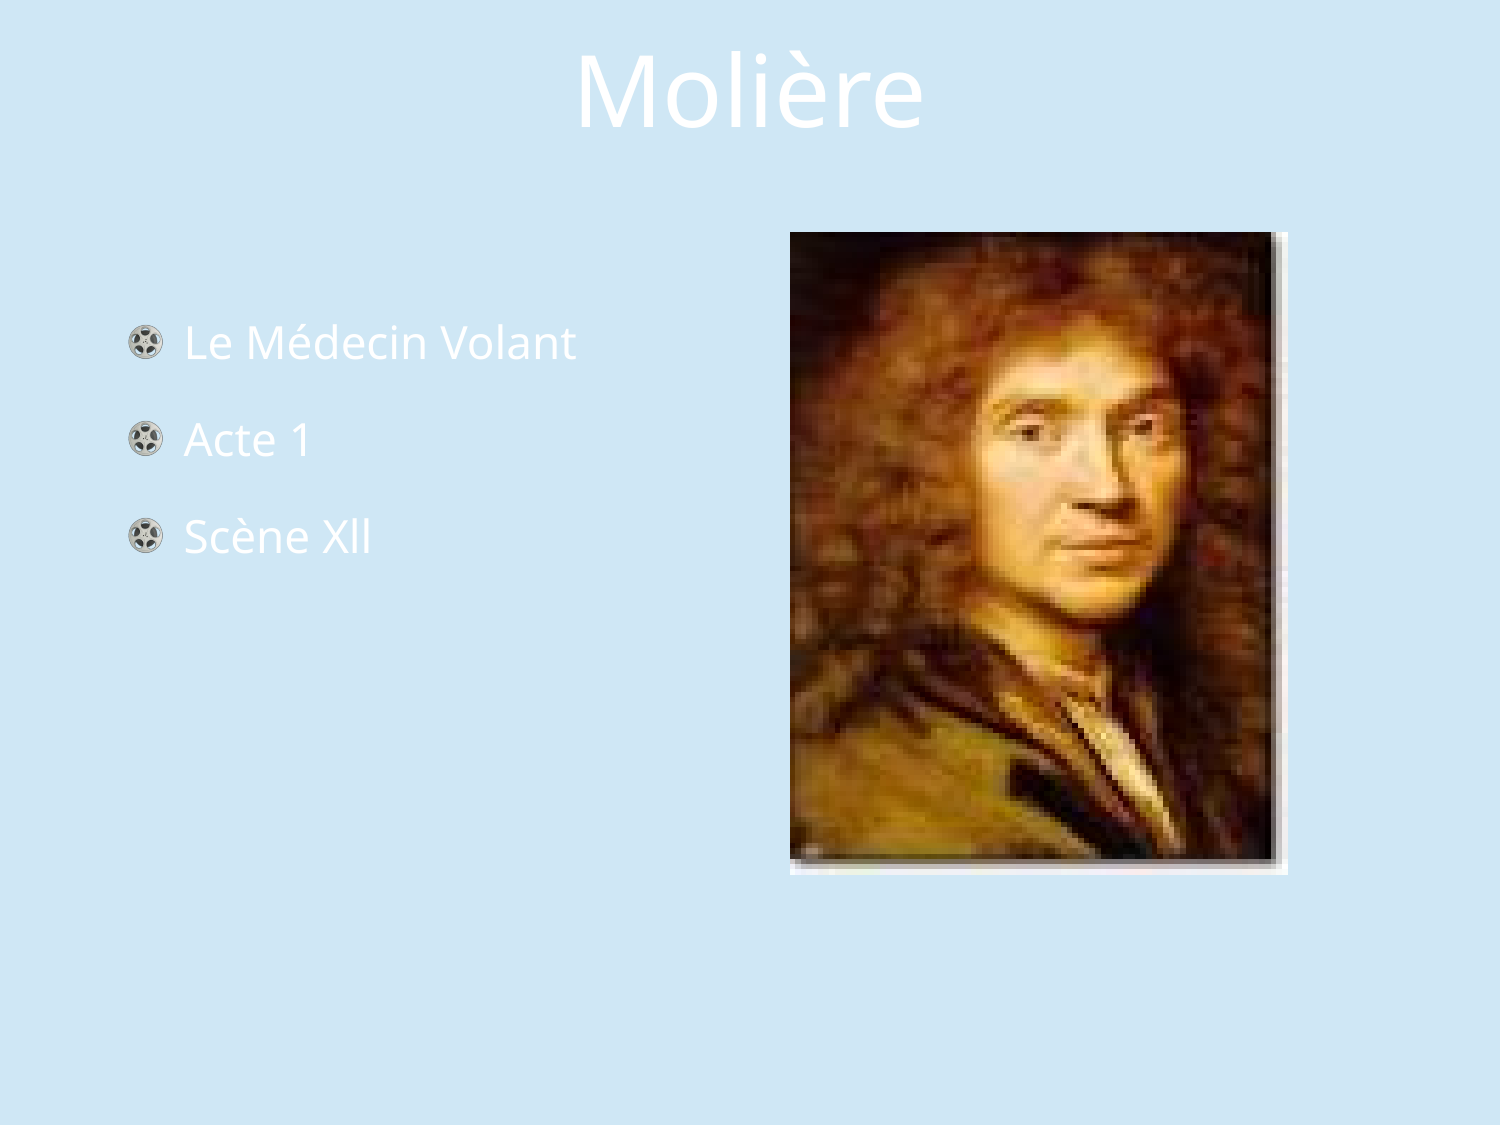

# Molière
Le Médecin Volant
Acte 1
Scène Xll